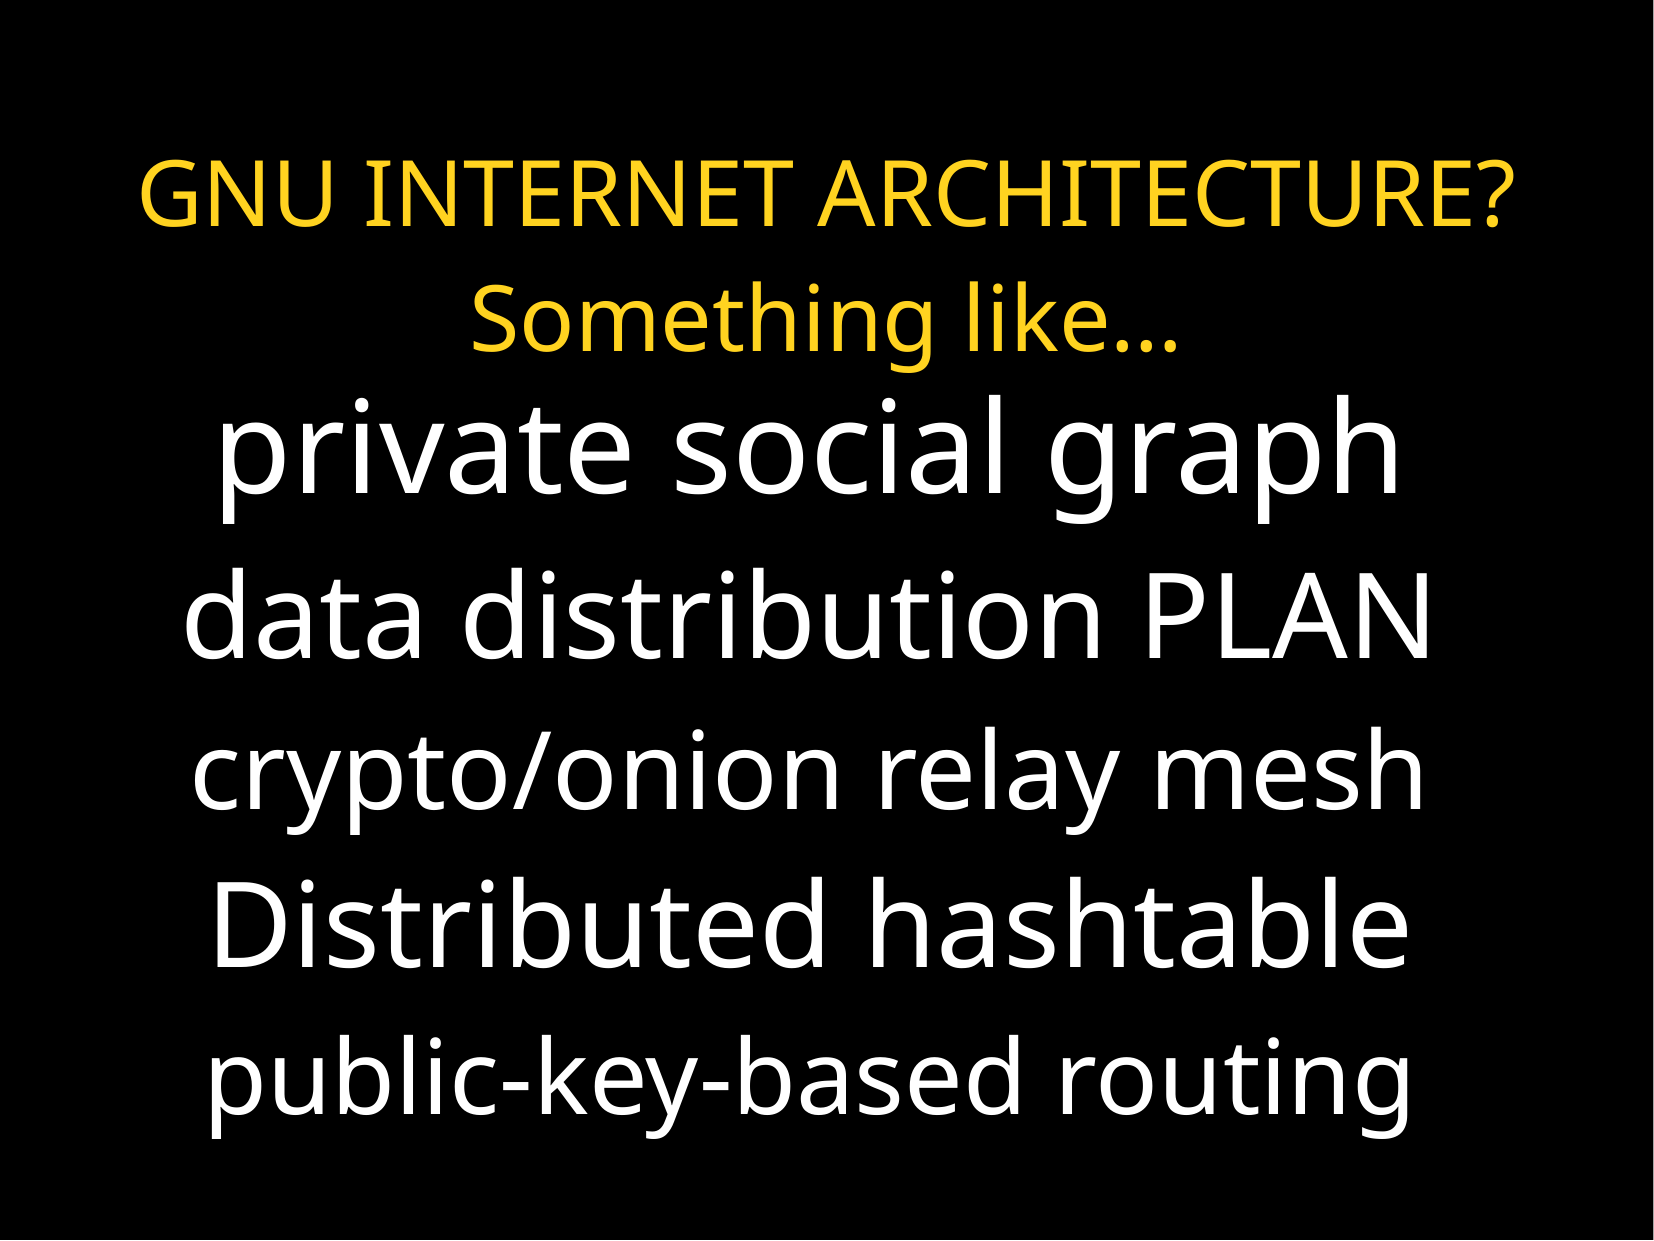

# GNU INTERNET ARCHITECTURE? Something like…
private social graph
data distribution PLAN
crypto/onion relay mesh
Distributed hashtable
public-key-based routing